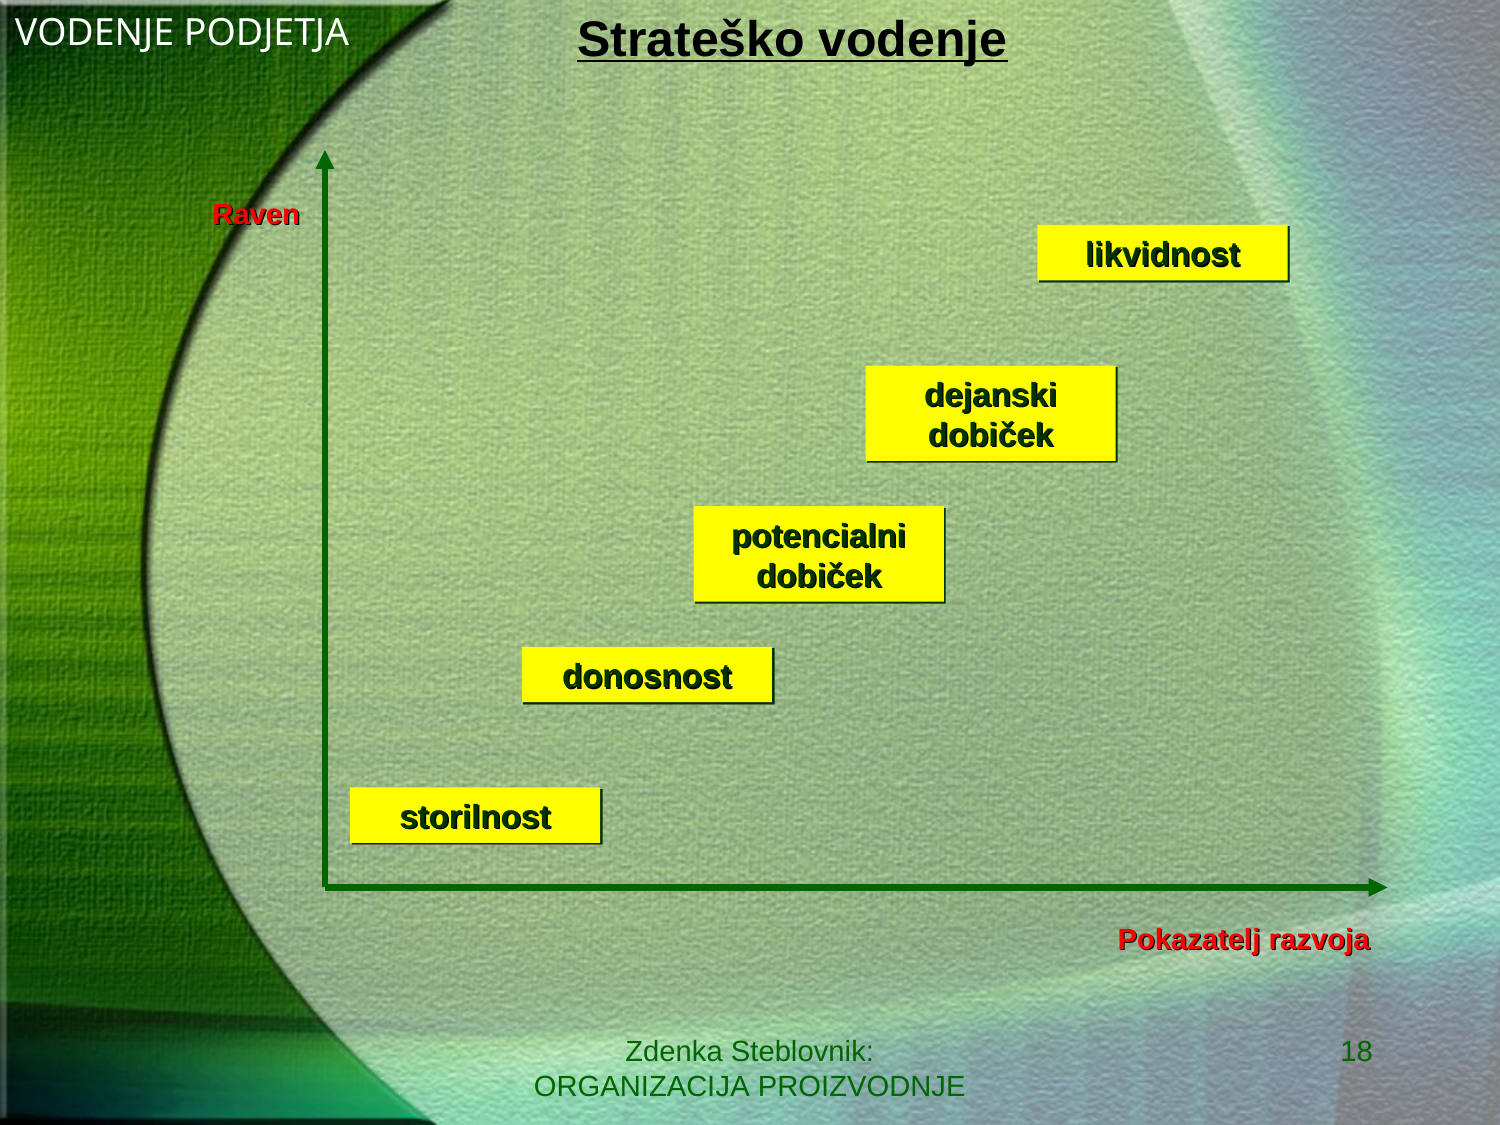

VODENJE PODJETJA
Strateško vodenje
Raven
likvidnost
dejanski dobiček
potencialni dobiček
donosnost
storilnost
Pokazatelj razvoja
Zdenka Steblovnik: ORGANIZACIJA PROIZVODNJE